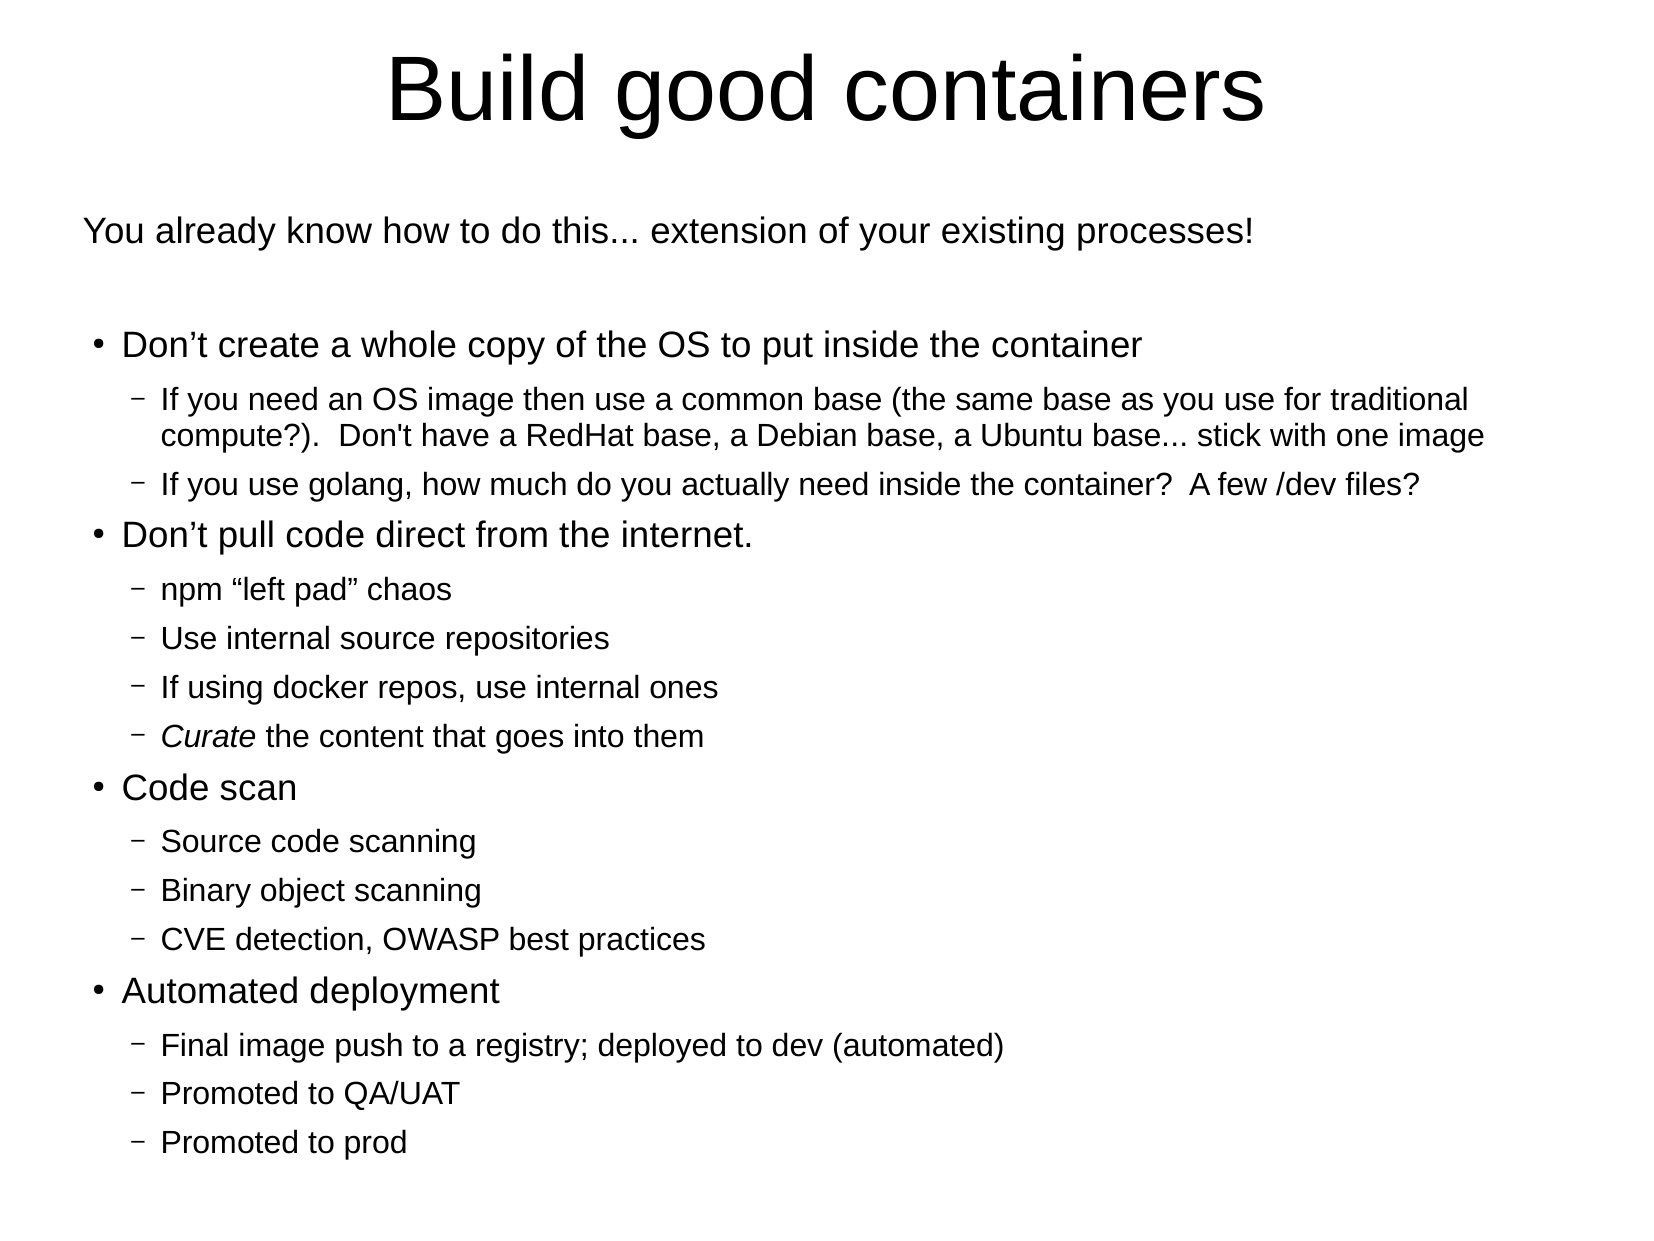

# Build good containers
You already know how to do this... extension of your existing processes!
Don’t create a whole copy of the OS to put inside the container
If you need an OS image then use a common base (the same base as you use for traditional compute?). Don't have a RedHat base, a Debian base, a Ubuntu base... stick with one image
If you use golang, how much do you actually need inside the container? A few /dev files?
Don’t pull code direct from the internet.
npm “left pad” chaos
Use internal source repositories
If using docker repos, use internal ones
Curate the content that goes into them
Code scan
Source code scanning
Binary object scanning
CVE detection, OWASP best practices
Automated deployment
Final image push to a registry; deployed to dev (automated)
Promoted to QA/UAT
Promoted to prod